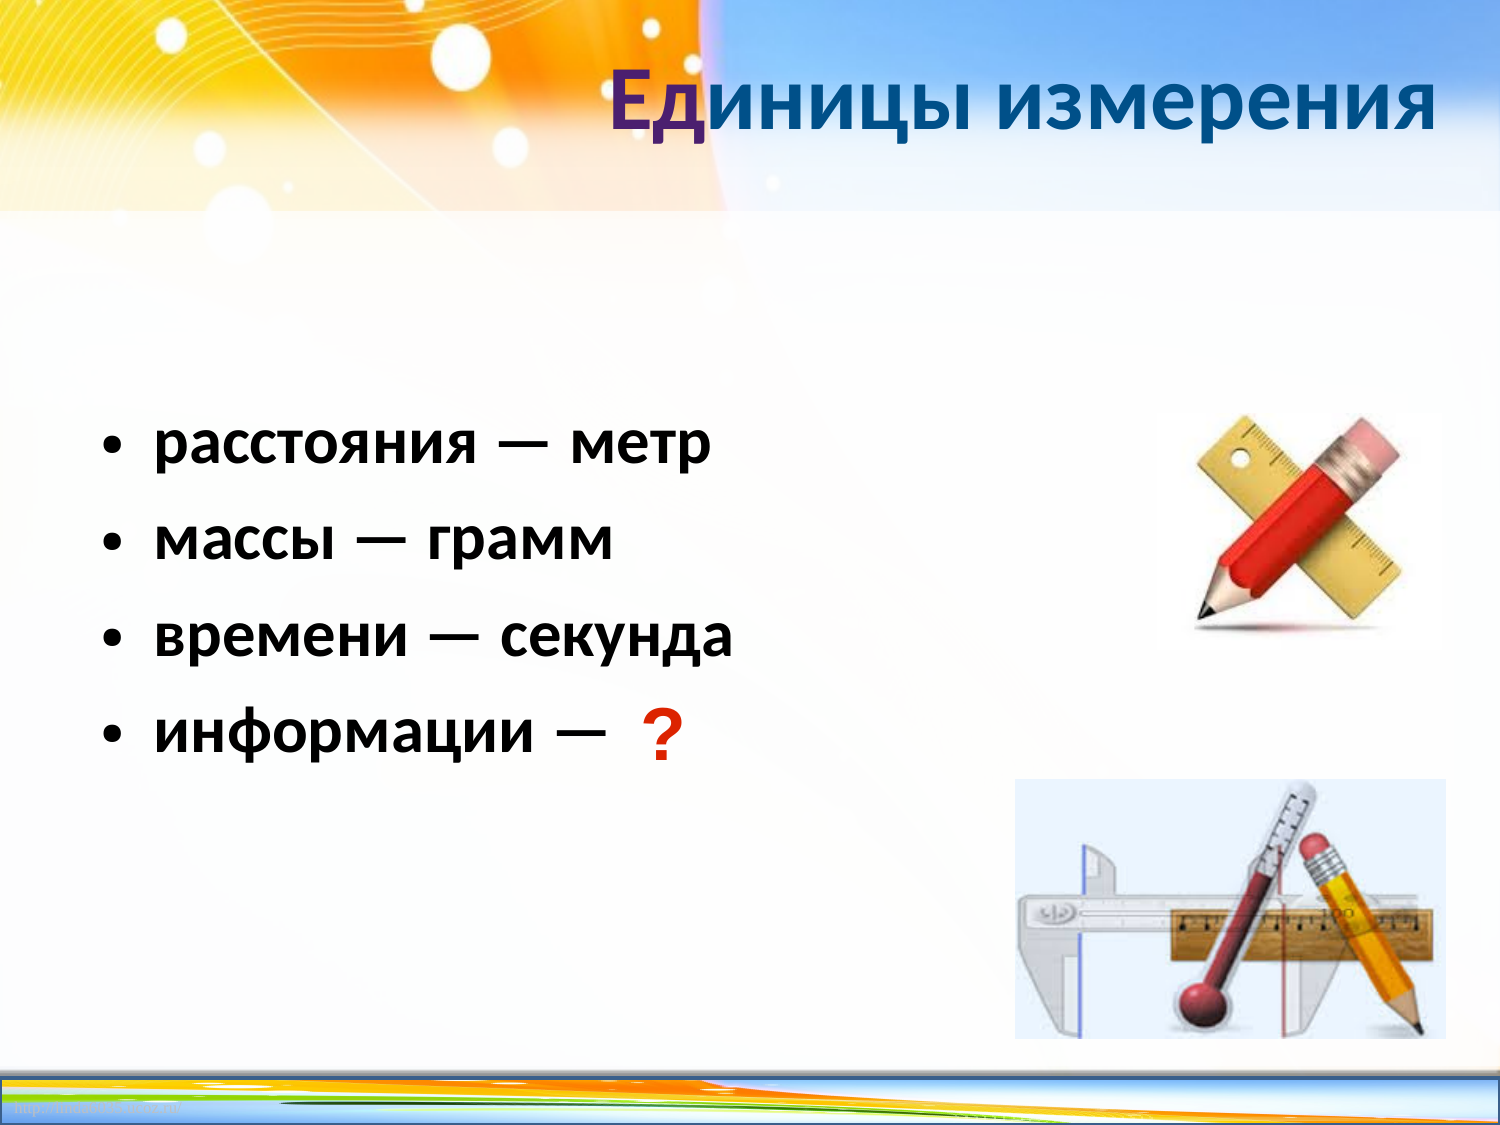

# Единицы измерения
расстояния — метр
массы — грамм
времени — секунда
информации —
?